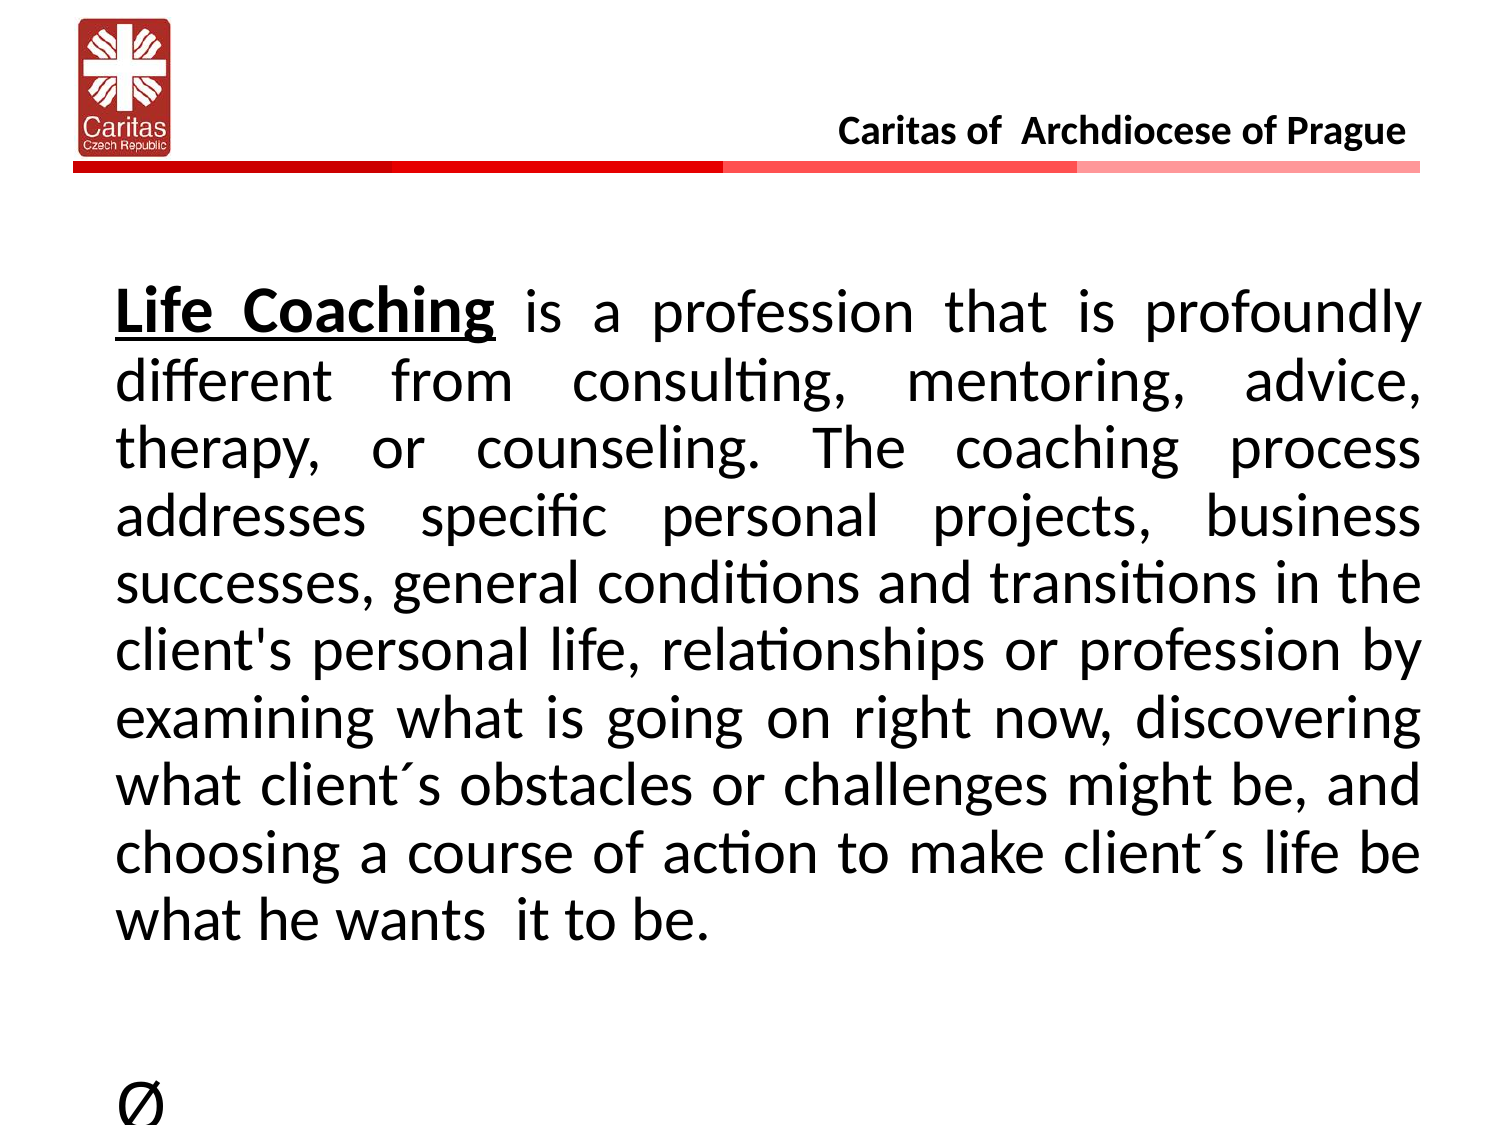

# Caritas of Archdiocese of Prague
Life Coaching is a profession that is profoundly different from consulting, mentoring, advice, therapy, or counseling. The coaching process addresses specific personal projects, business successes, general conditions and transitions in the client's personal life, relationships or profession by examining what is going on right now, discovering what client´s obstacles or challenges might be, and choosing a course of action to make client´s life be what he wants it to be.